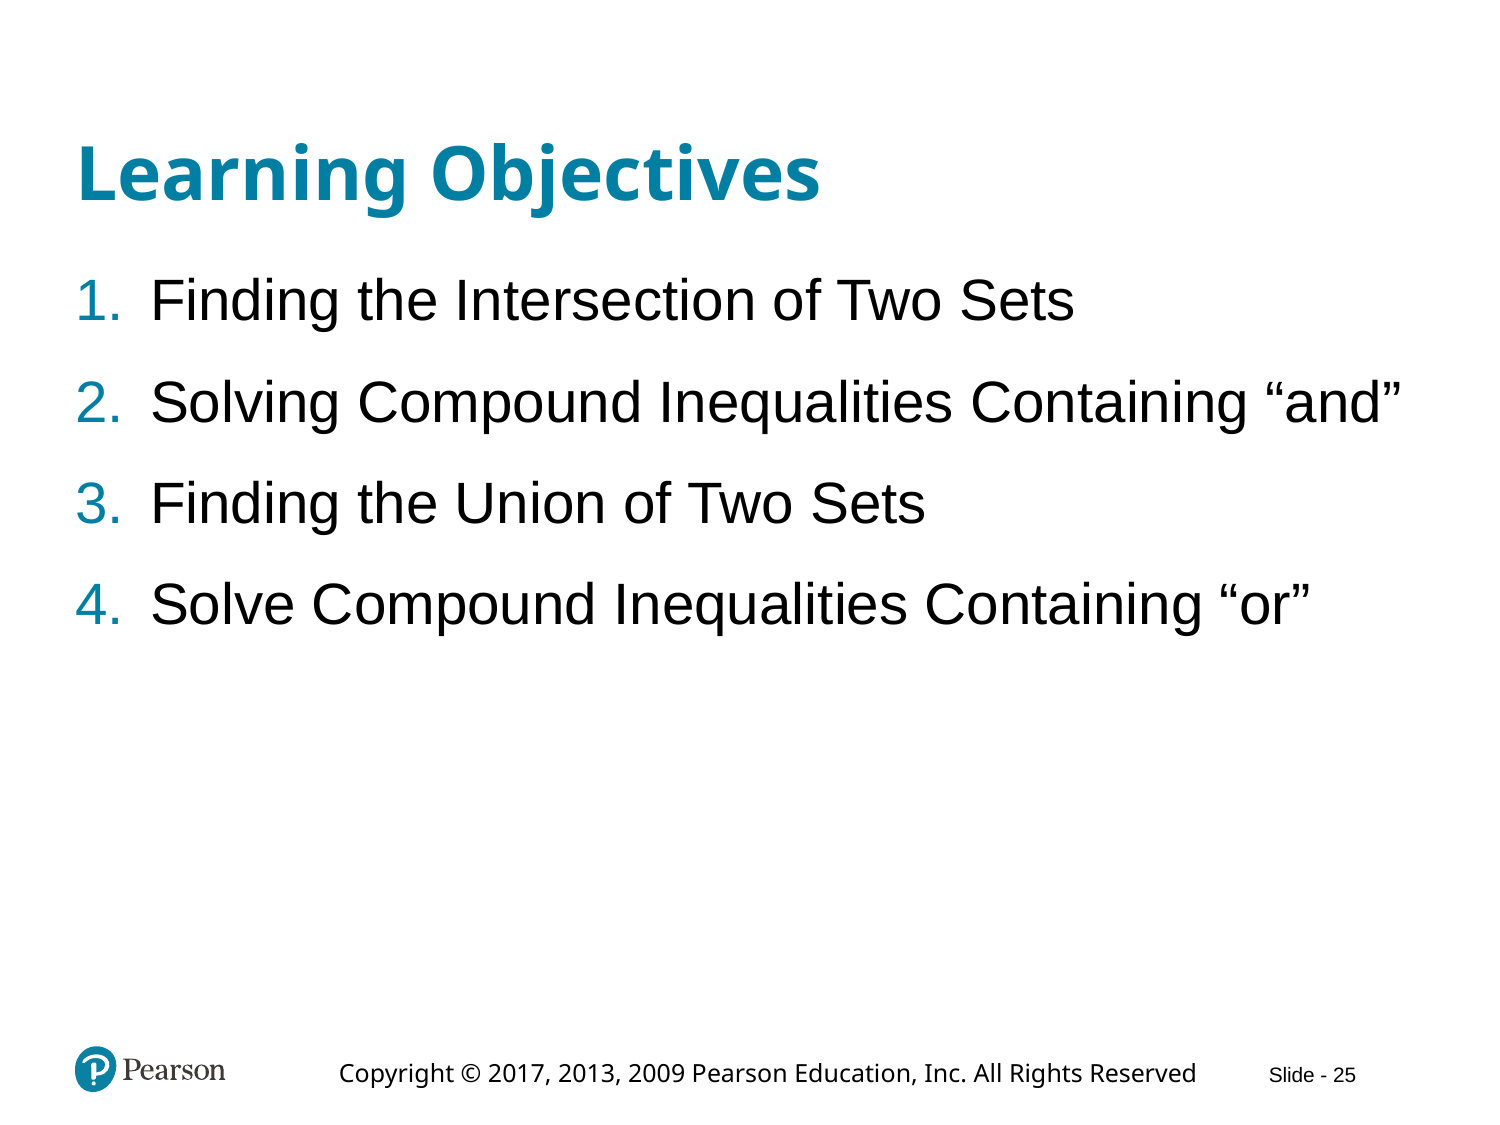

# Learning Objectives
Finding the Intersection of Two Sets
Solving Compound Inequalities Containing “and”
Finding the Union of Two Sets
Solve Compound Inequalities Containing “or”